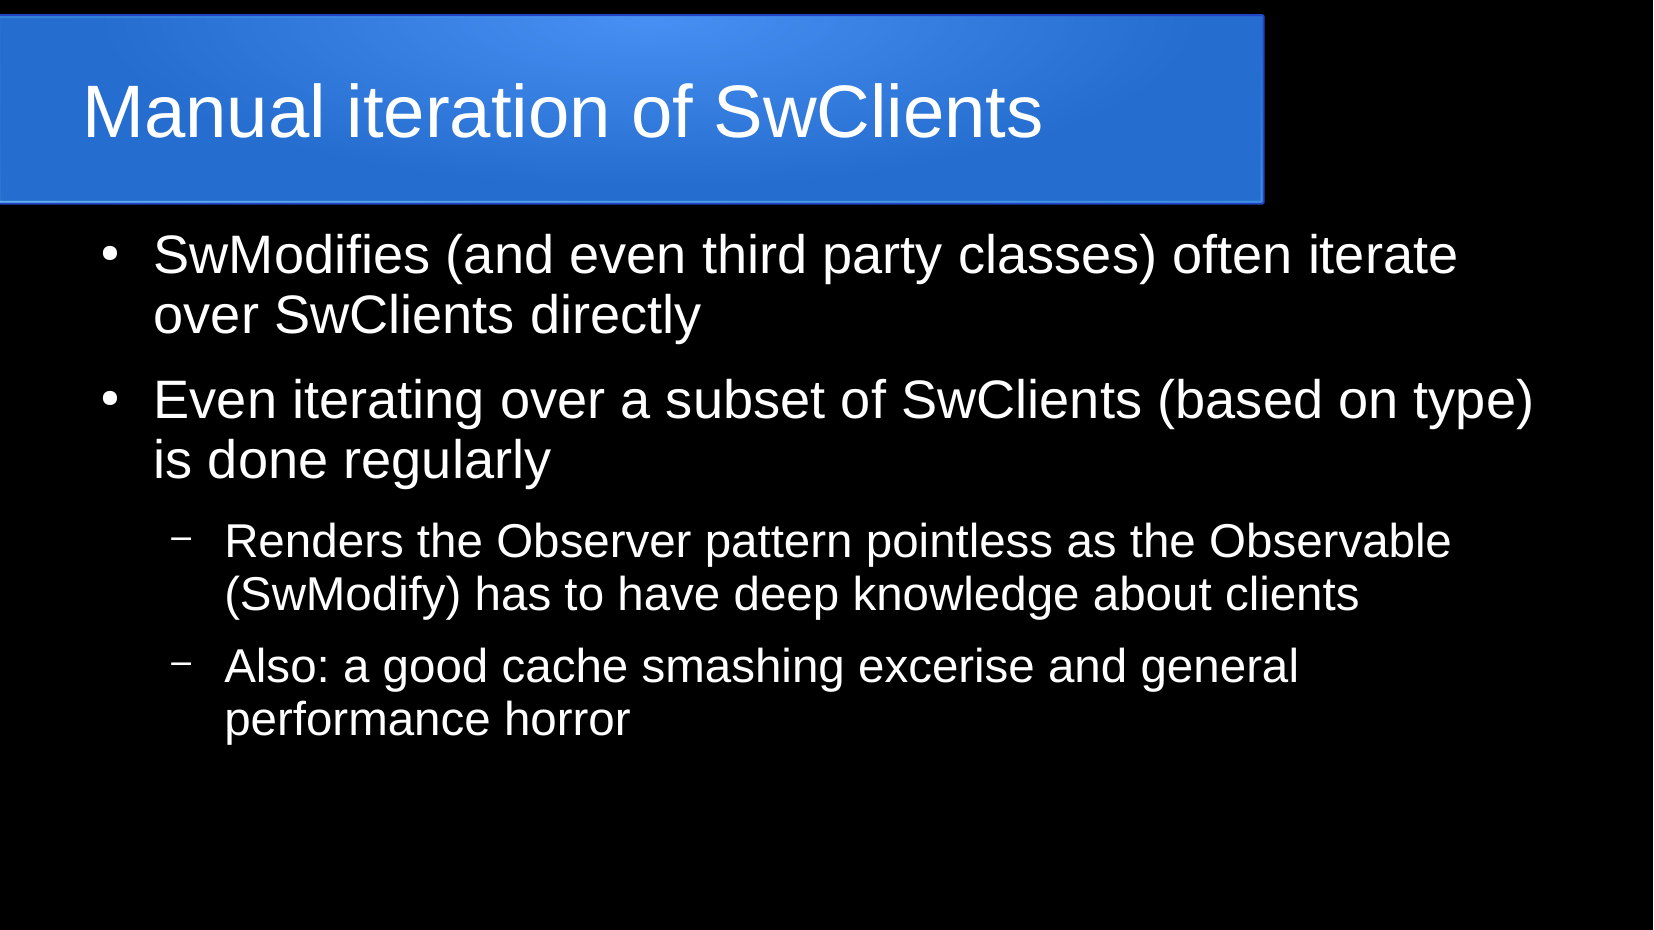

# Manual iteration of SwClients
SwModifies (and even third party classes) often iterate over SwClients directly
Even iterating over a subset of SwClients (based on type) is done regularly
Renders the Observer pattern pointless as the Observable (SwModify) has to have deep knowledge about clients
Also: a good cache smashing excerise and general performance horror